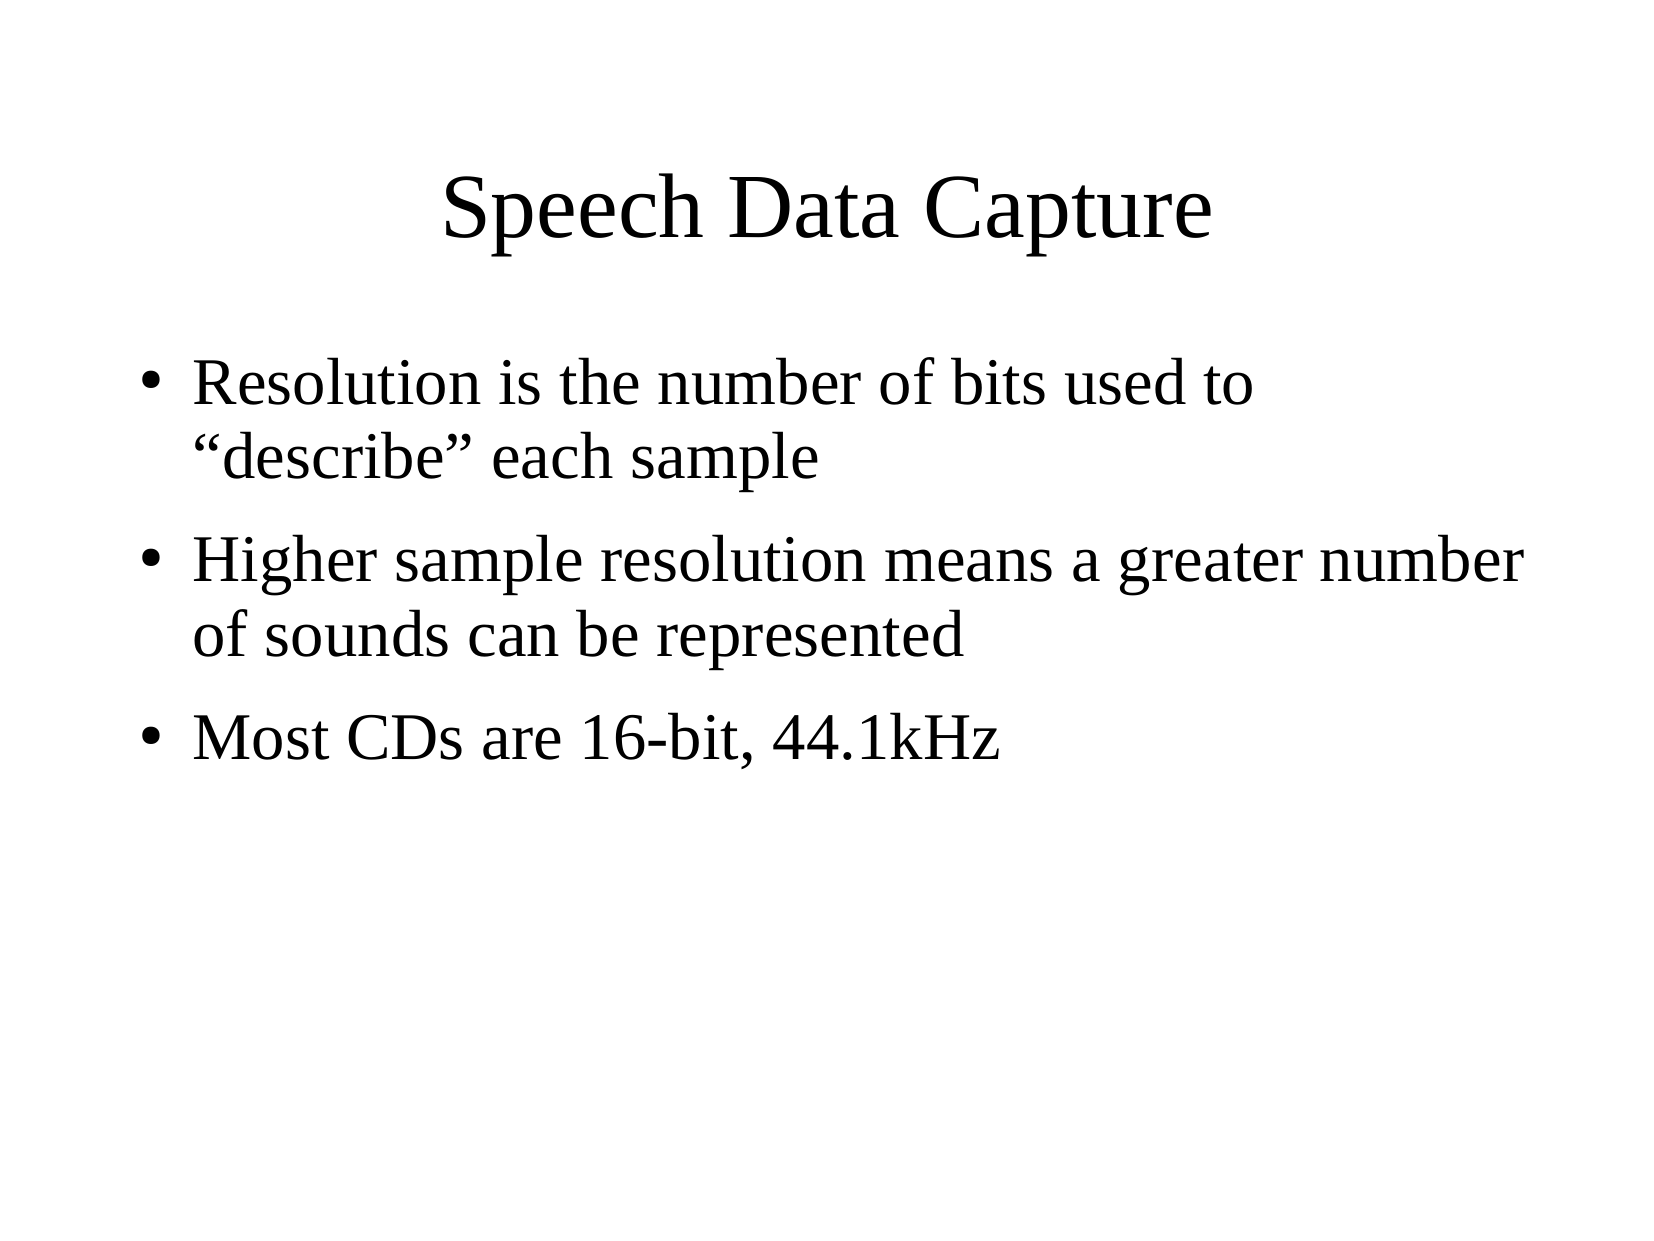

# Speech Data Capture
Resolution is the number of bits used to “describe” each sample
Higher sample resolution means a greater number of sounds can be represented
Most CDs are 16-bit, 44.1kHz